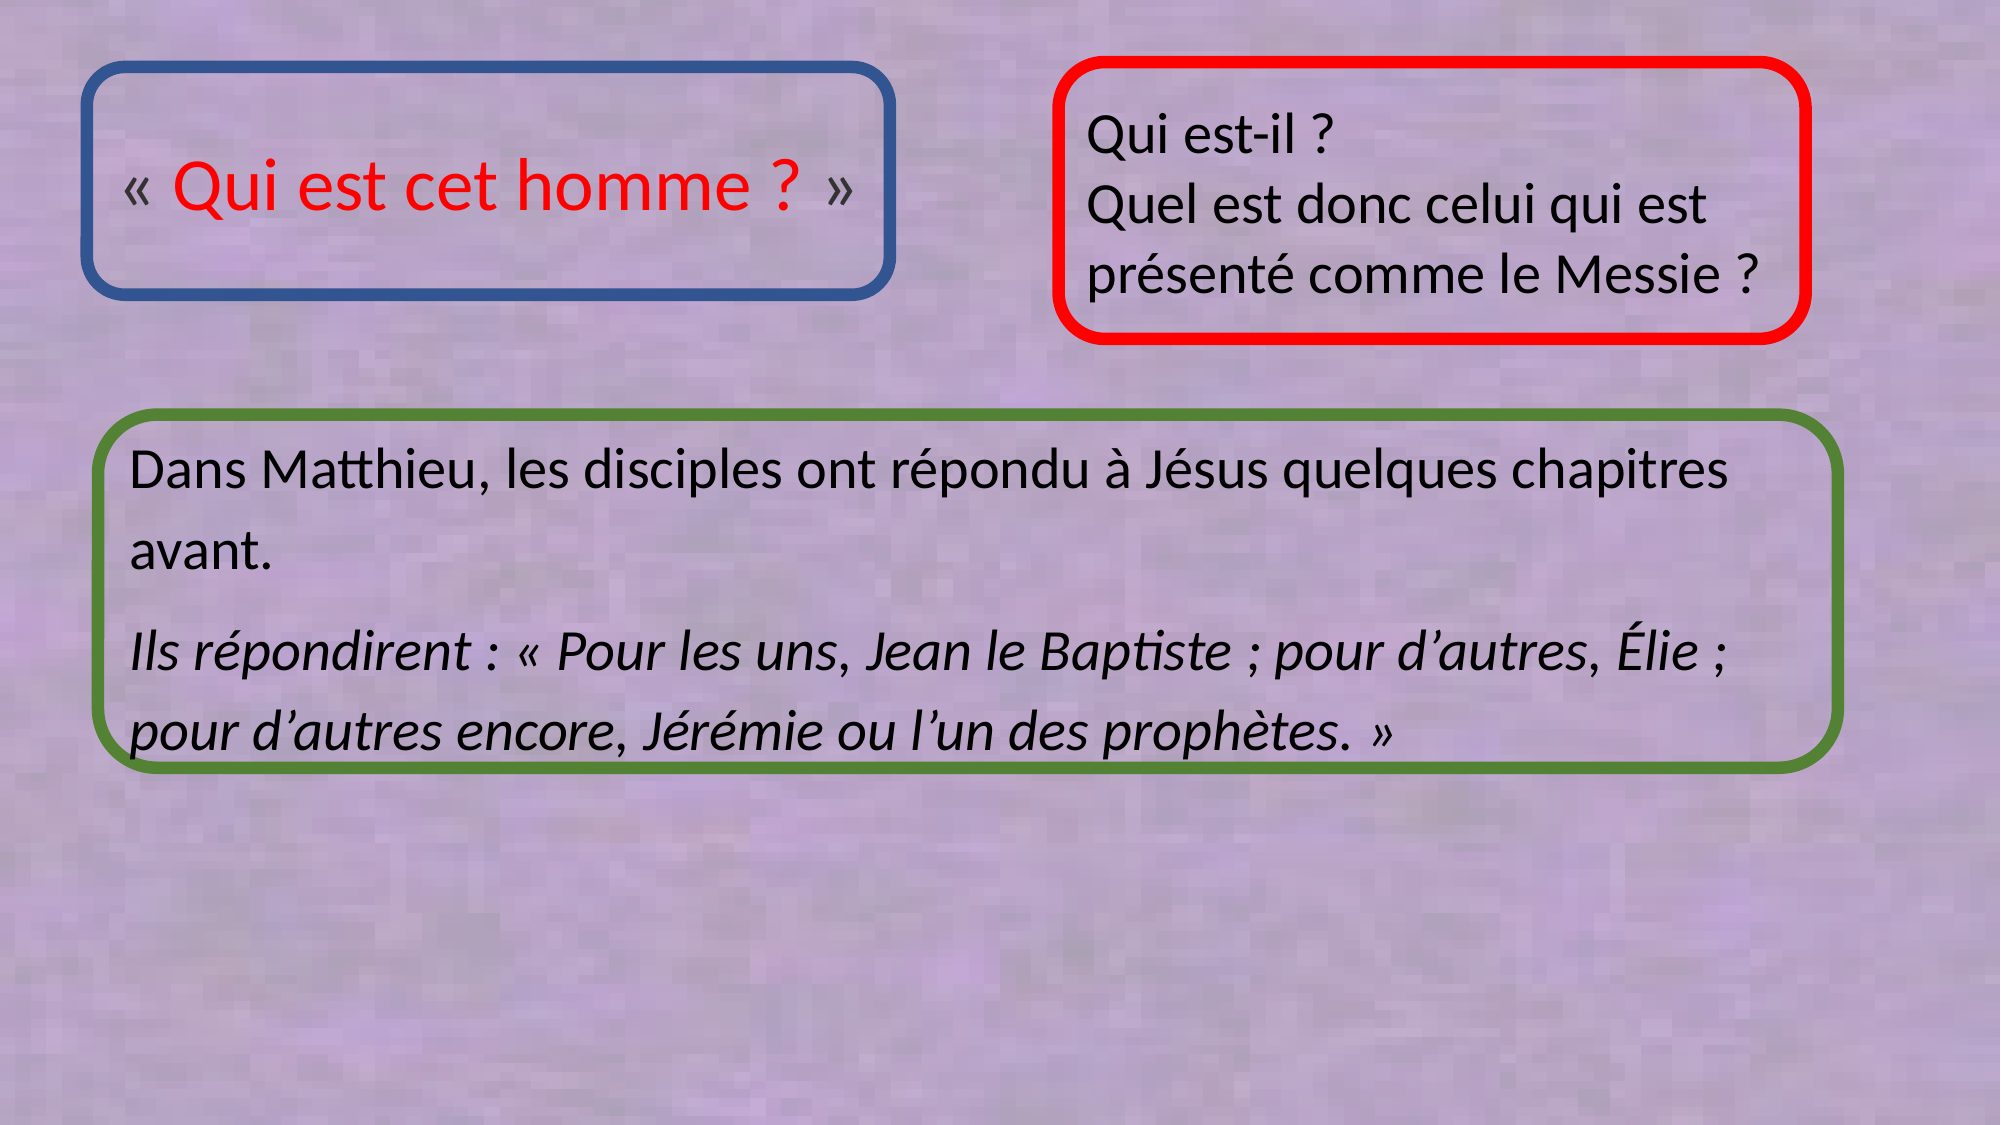

Qui est-il ?
Quel est donc celui qui est présenté comme le Messie ?
« Qui est cet homme ? »
Dans Matthieu, les disciples ont répondu à Jésus quelques chapitres avant.
Ils répondirent : « Pour les uns, Jean le Baptiste ; pour d’autres, Élie ; pour d’autres encore, Jérémie ou l’un des prophètes. »